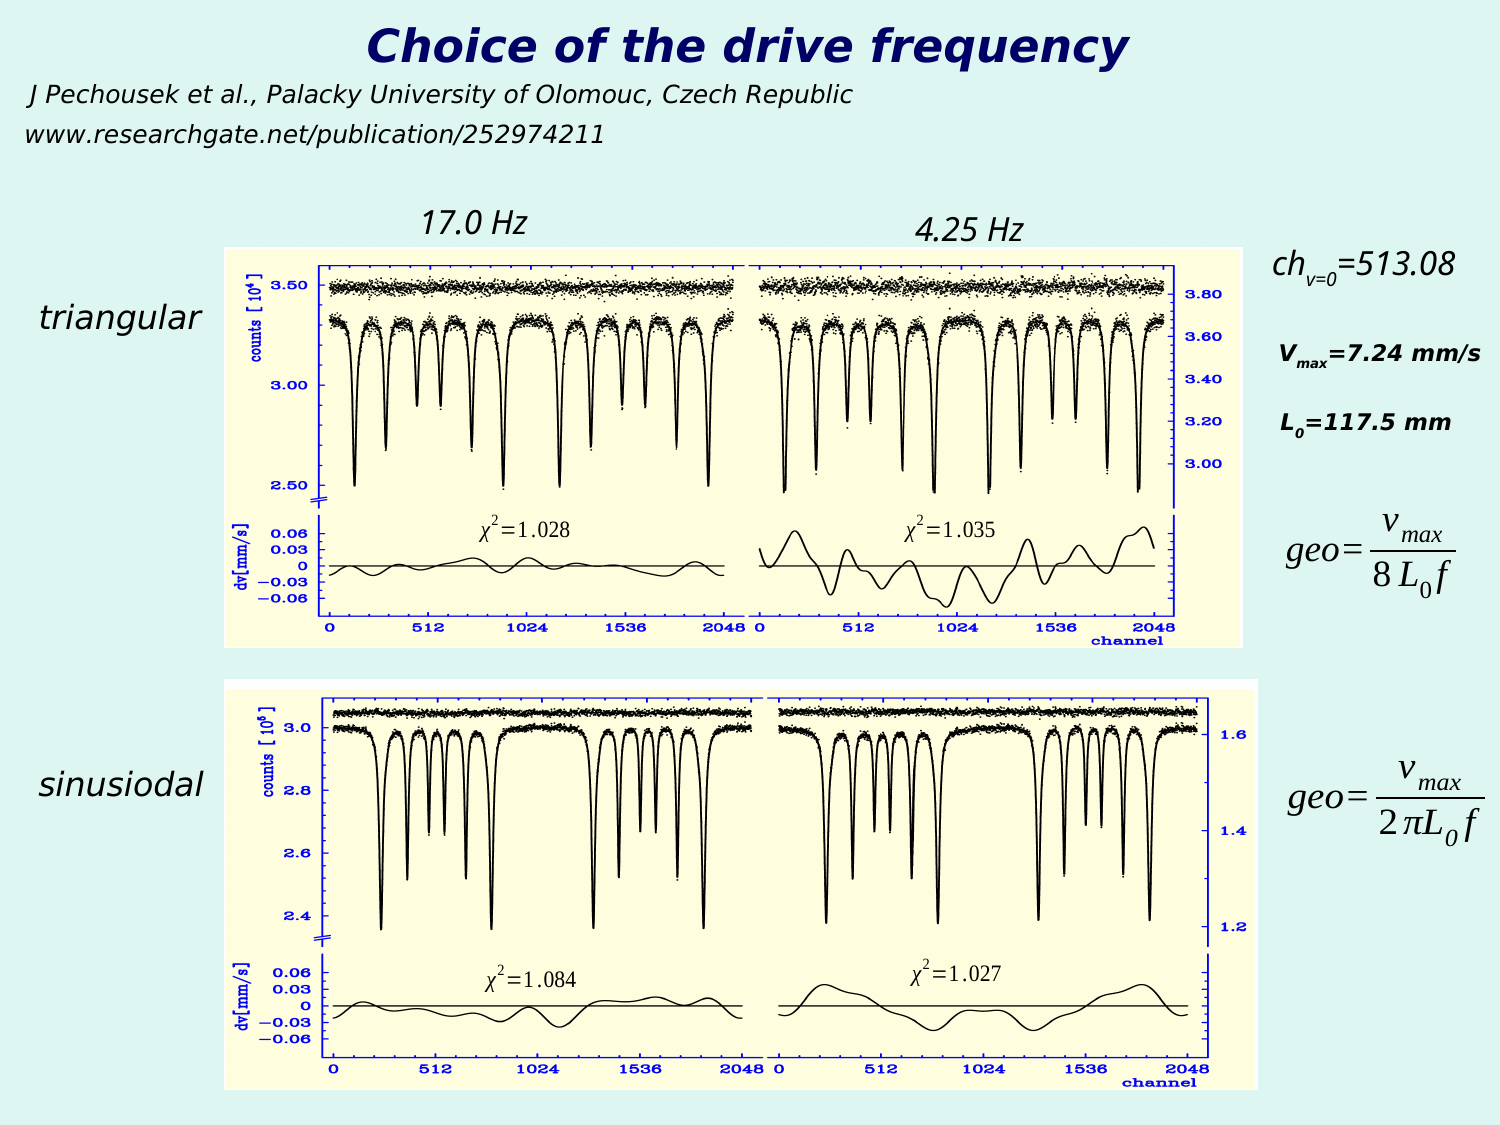

Choice of the drive frequency
J Pechousek et al., Palacky University of Olomouc, Czech Republic
www.researchgate.net/publication/252974211
17.0 Hz
4.25 Hz
 chv=0=513.08
triangular
Vmax=7.24 mm/s
L0=117.5 mm
sinusiodal